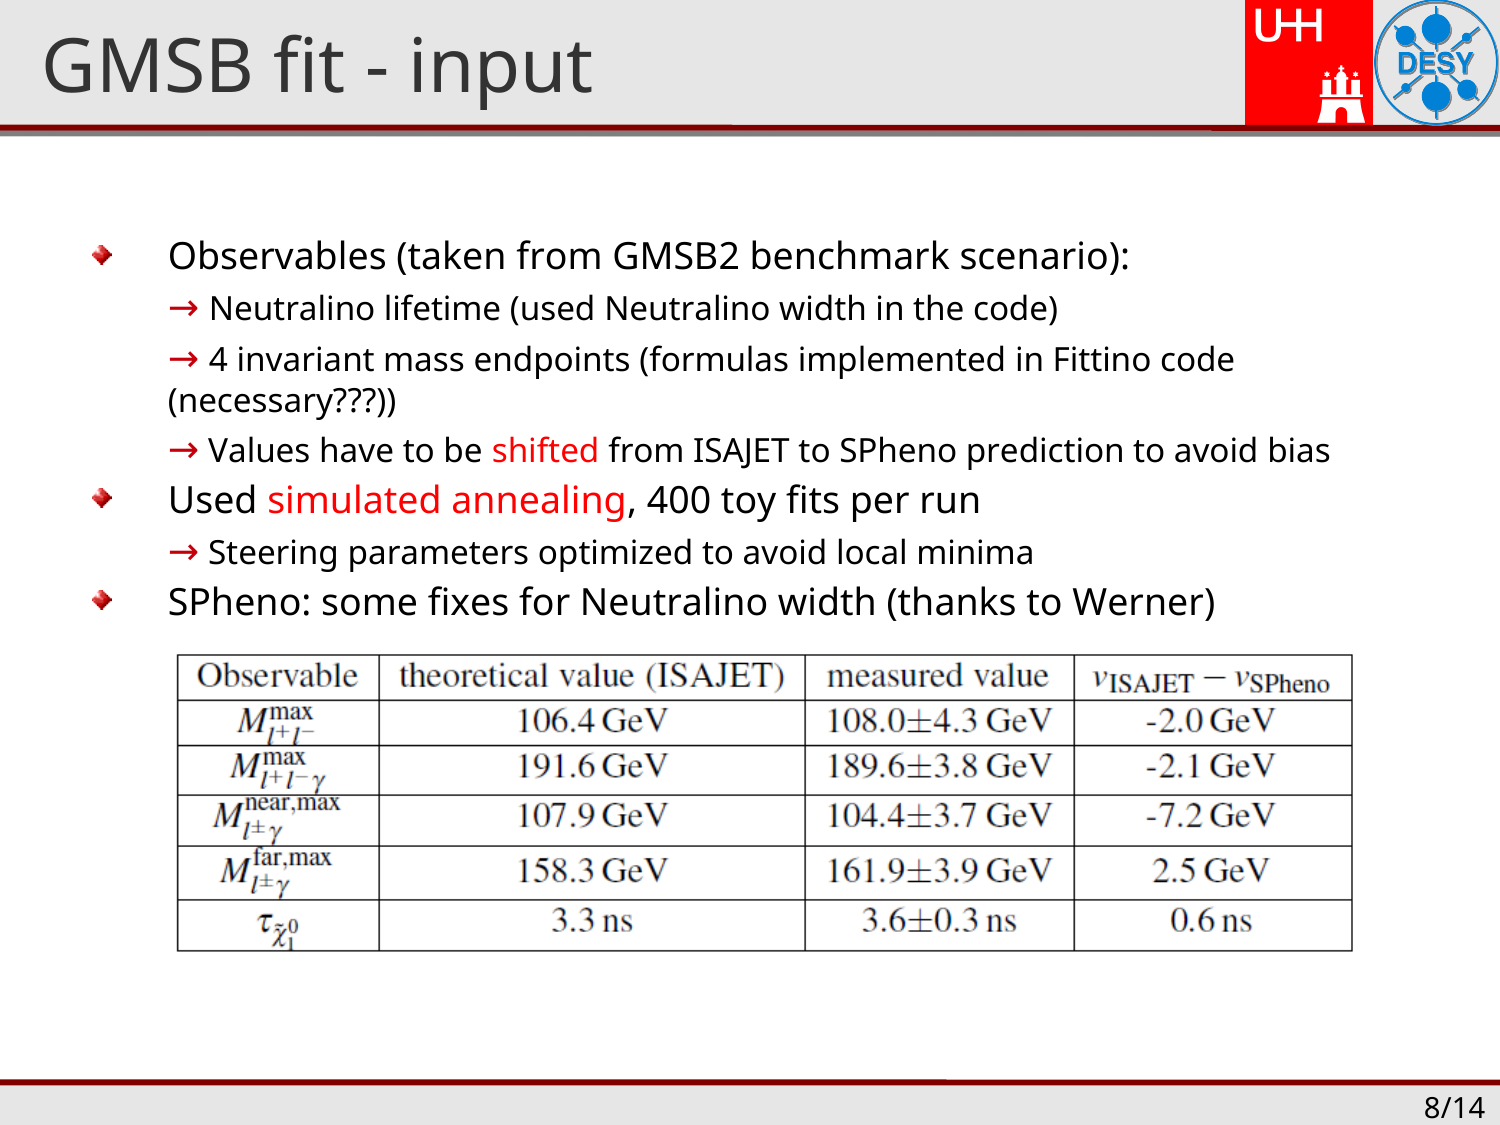

# GMSB fit - input
Observables (taken from GMSB2 benchmark scenario):
	→ Neutralino lifetime (used Neutralino width in the code)
 	→ 4 invariant mass endpoints (formulas implemented in Fittino code (necessary???))
→ Values have to be shifted from ISAJET to SPheno prediction to avoid bias
Used simulated annealing, 400 toy fits per run
→ Steering parameters optimized to avoid local minima
SPheno: some fixes for Neutralino width (thanks to Werner)
8